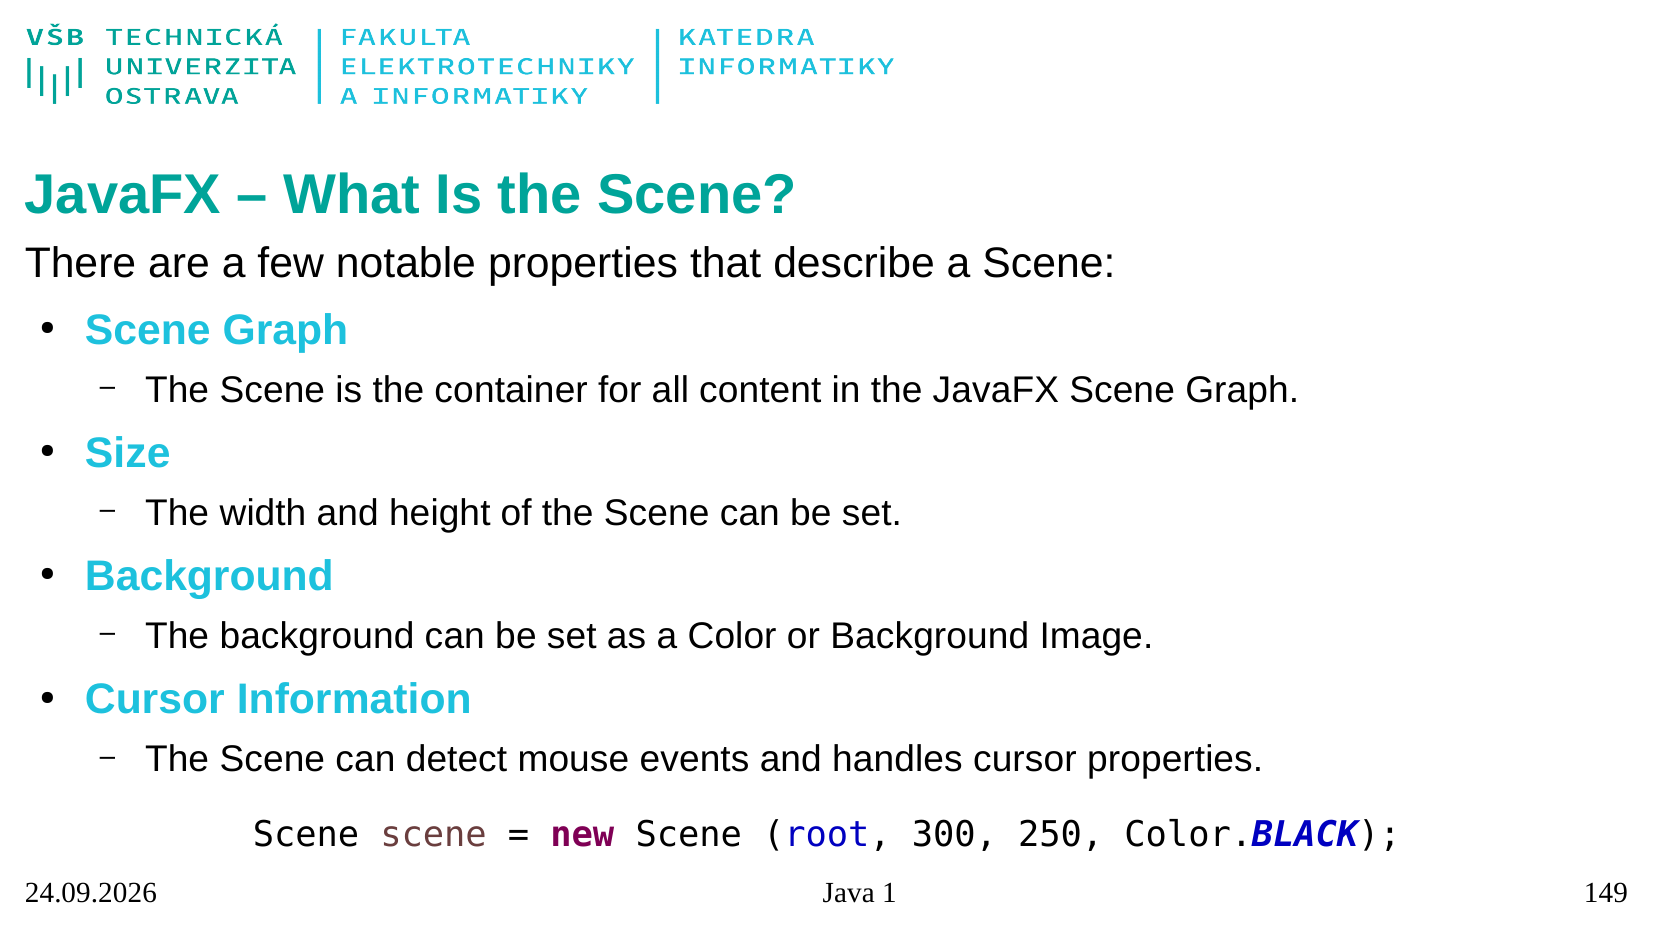

# JavaFX – What Is the Scene?
There are a few notable properties that describe a Scene:
Scene Graph
The Scene is the container for all content in the JavaFX Scene Graph.
Size
The width and height of the Scene can be set.
Background
The background can be set as a Color or Background Image.
Cursor Information
The Scene can detect mouse events and handles cursor properties.
Scene scene = new Scene (root, 300, 250, Color.BLACK);
Java 1
149